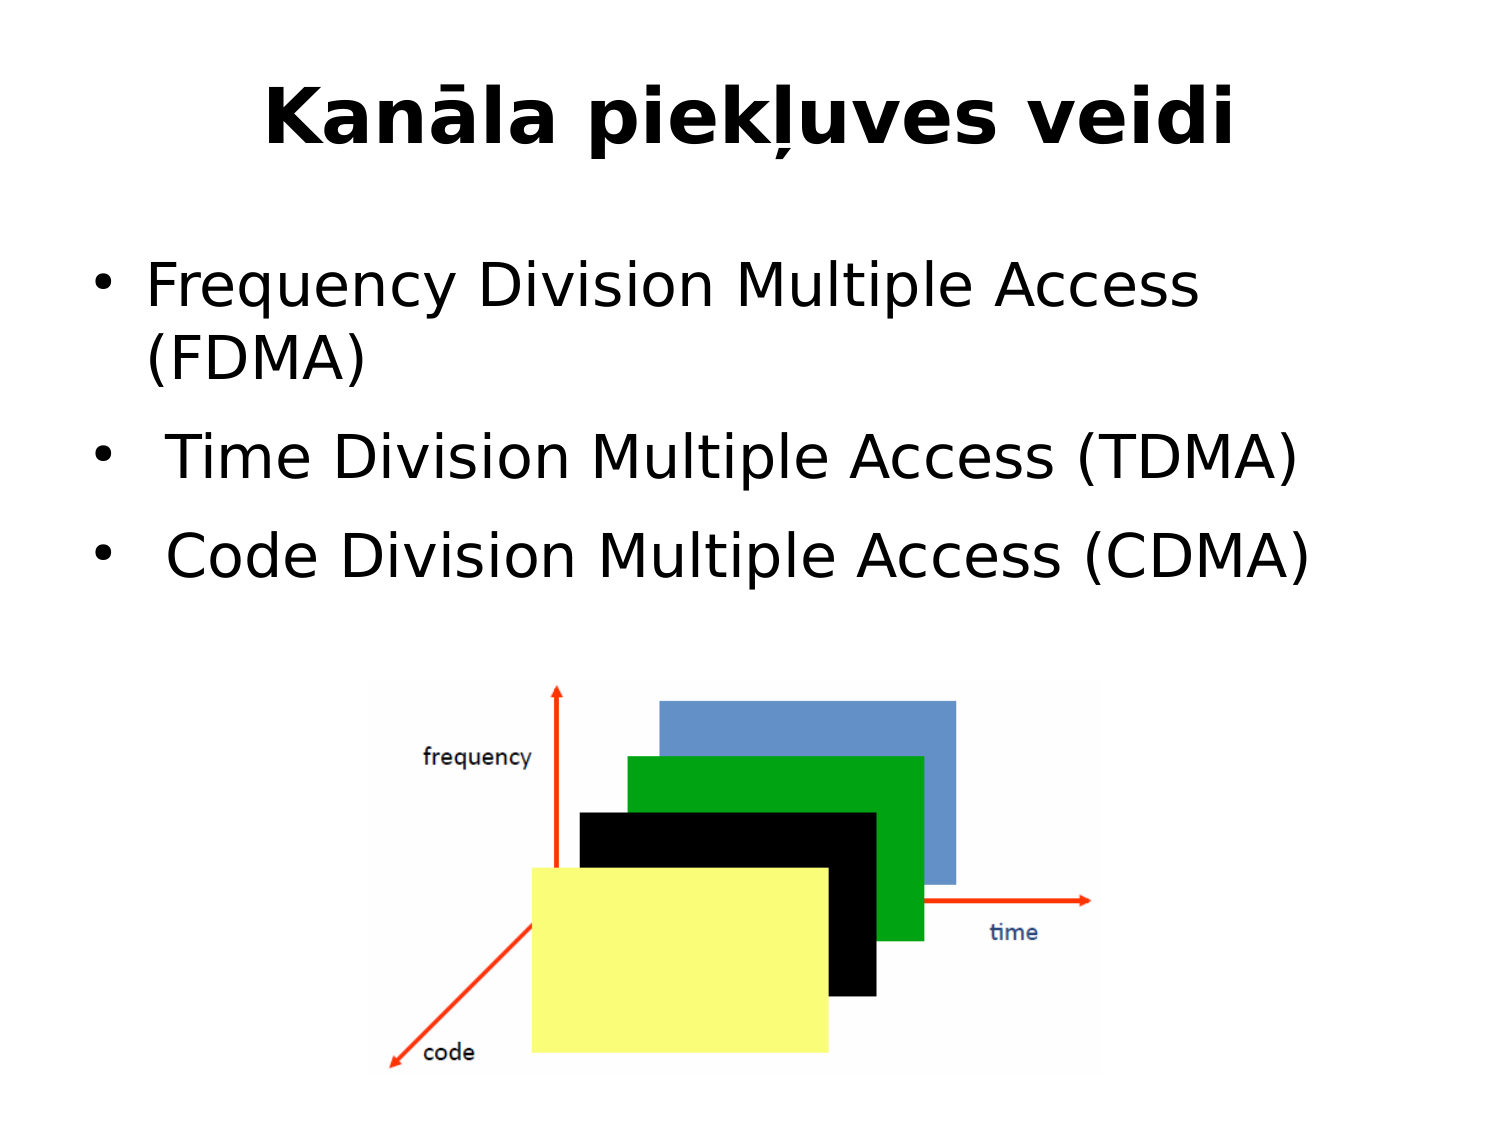

# Kanāla piekļuves veidi
Frequency Division Multiple Access (FDMA)
 Time Division Multiple Access (TDMA)
 Code Division Multiple Access (CDMA)